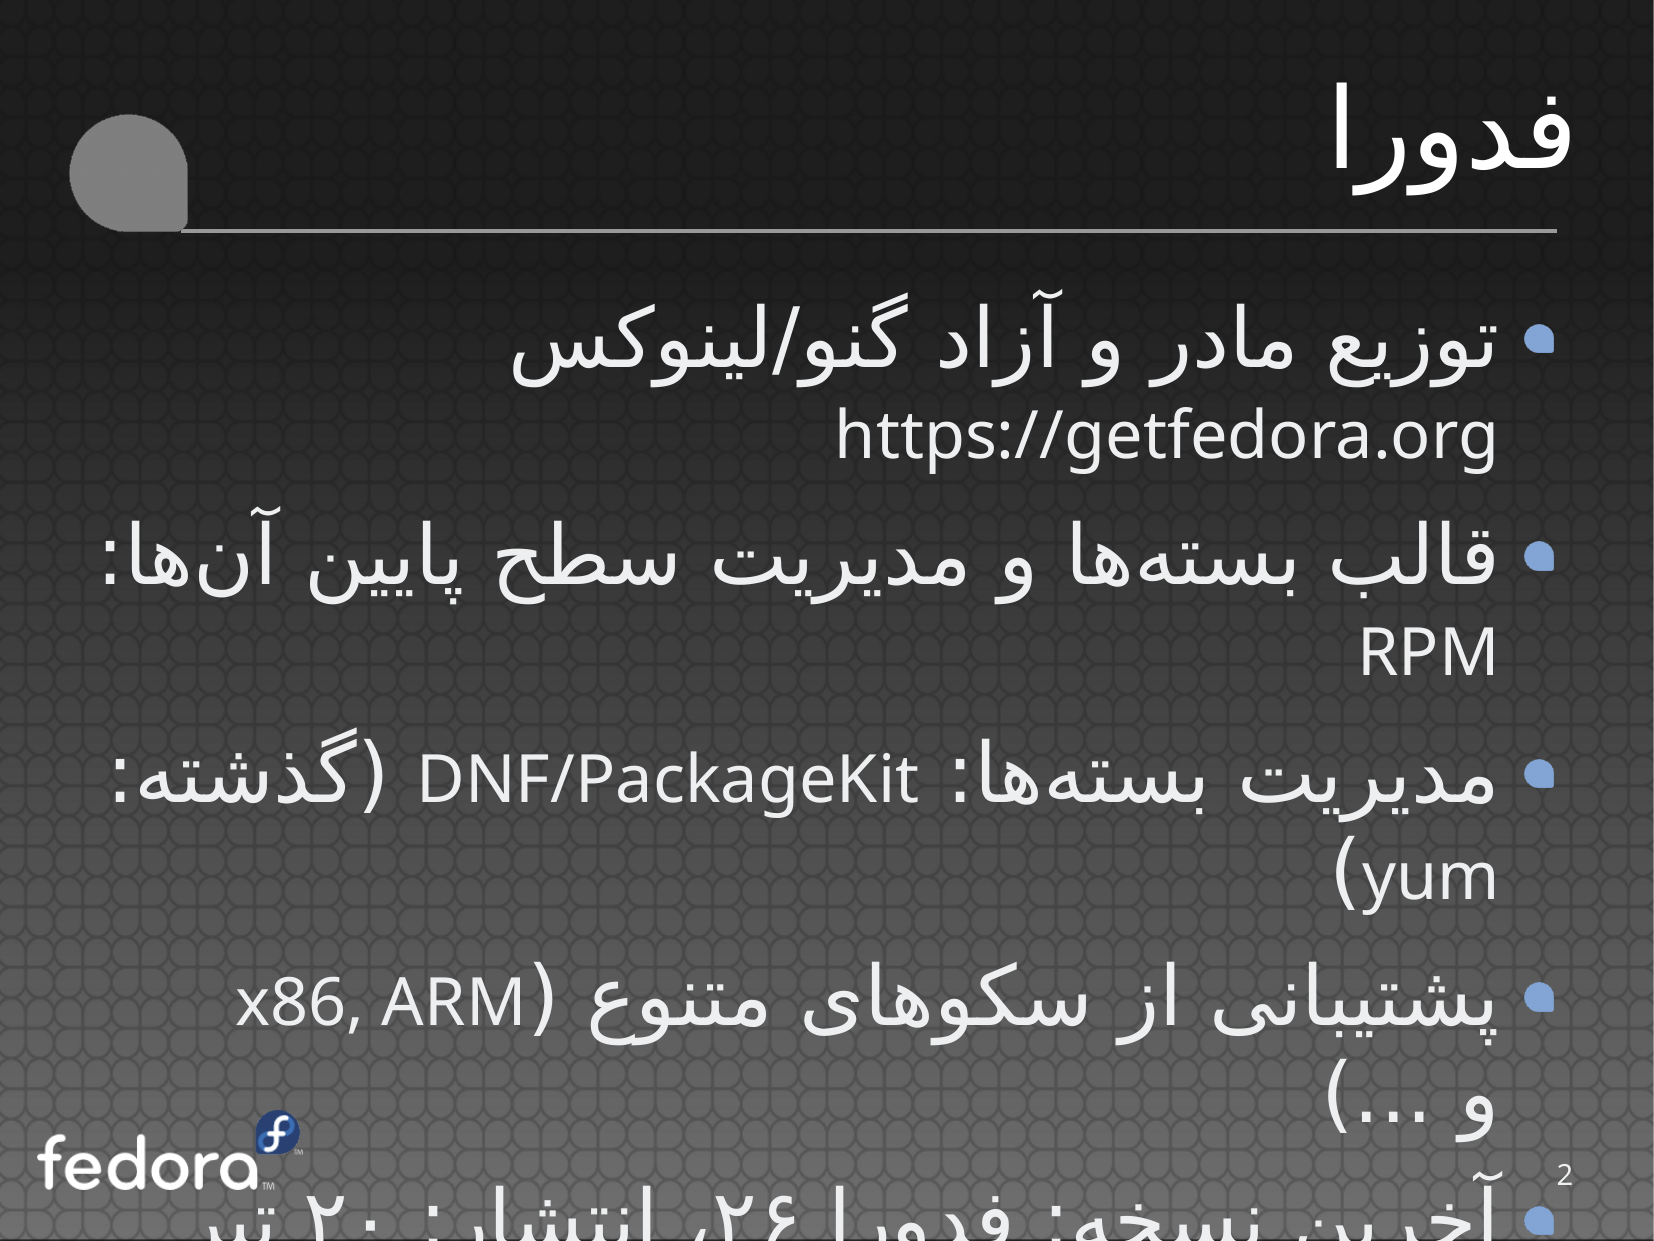

# فدورا
توزیع مادر و آزاد گنو/لینوکس https://getfedora.org
قالب بسته‌ها و مدیریت سطح پایین آن‌ها: RPM
مدیریت بسته‌ها: DNF/PackageKit (گذشته: yum)
پشتیبانی از سکوهای متنوع (x86, ARM و ...)
آخرین نسخه: فدورا ۲۶، انتشار: ۲۰ تیر ۱۳۹۶
پشتیبانی شده توسط ردهت
برخی توزیع‌های مشتق شده: RHEL, CentOS, Korora و ...